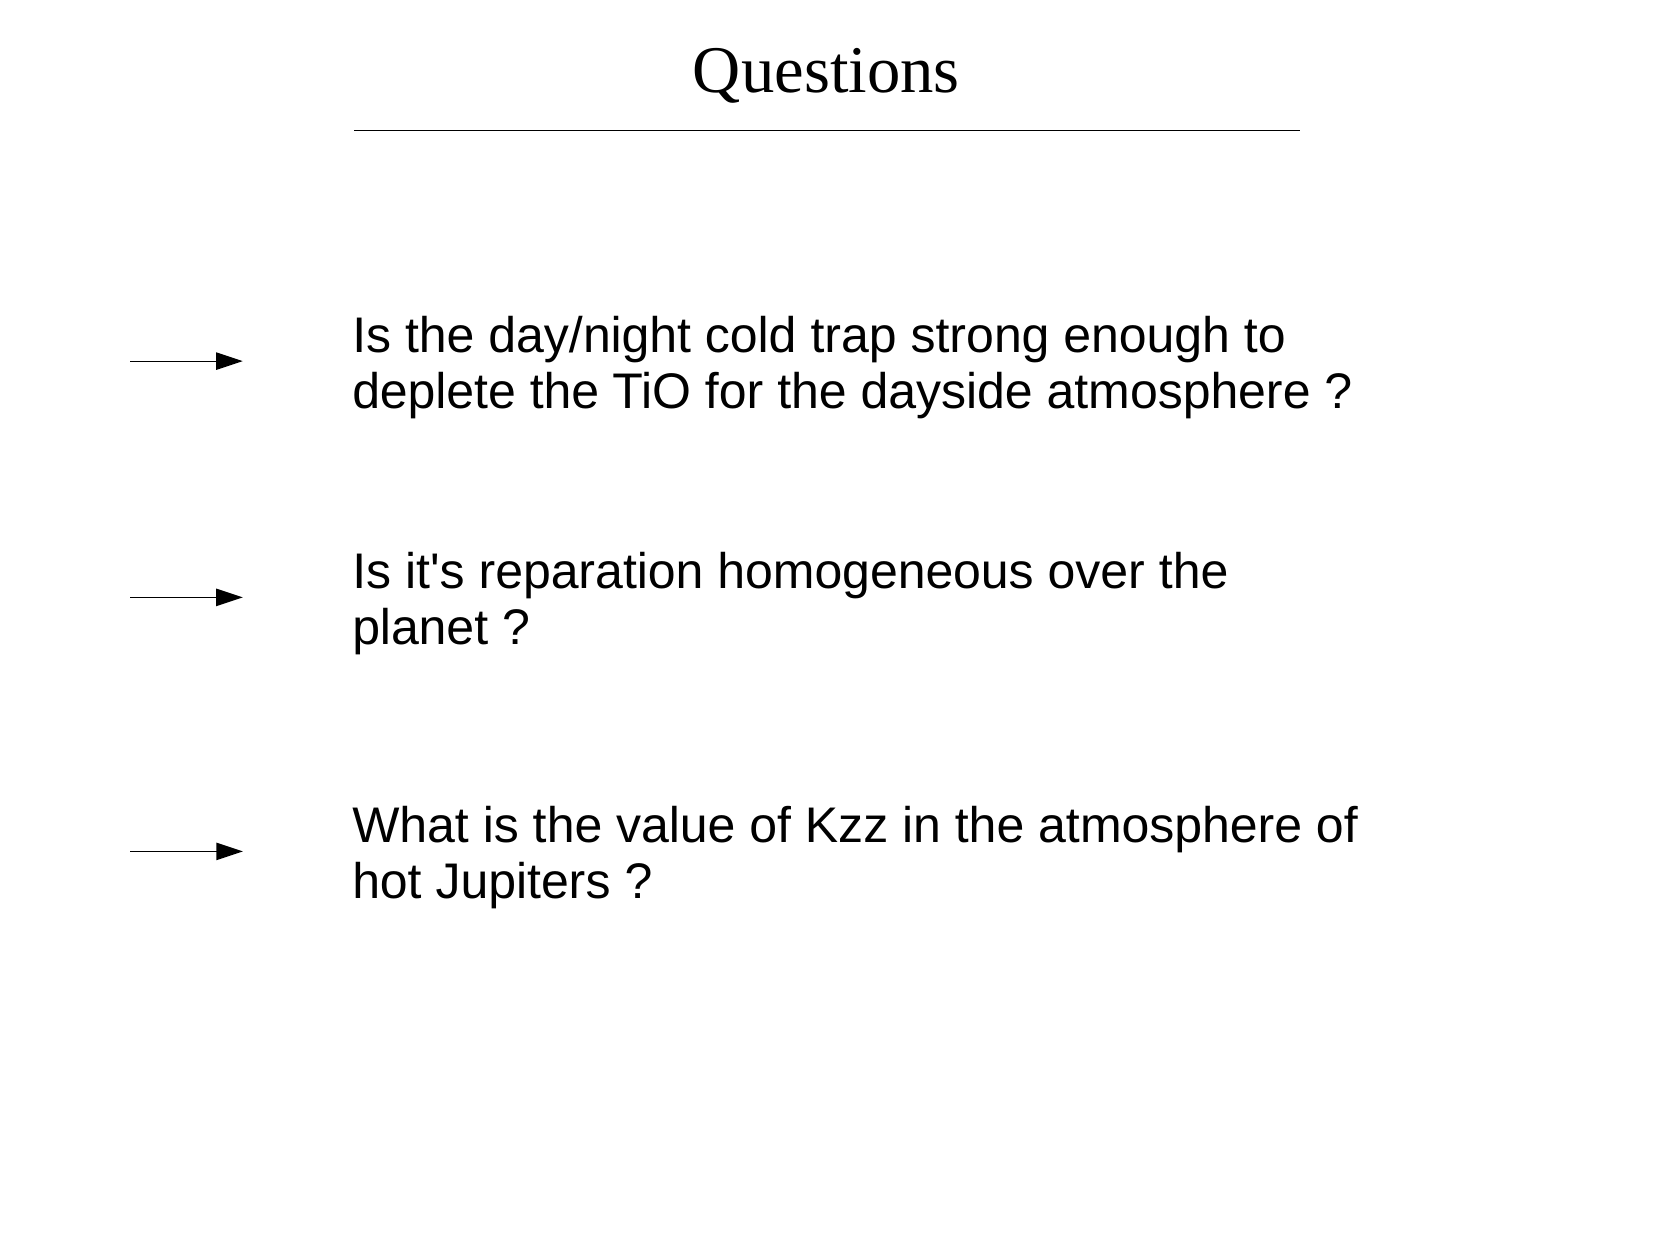

Questions
Is the day/night cold trap strong enough to deplete the TiO for the dayside atmosphere ?
Is it's reparation homogeneous over the planet ?
What is the value of Kzz in the atmosphere of hot Jupiters ?